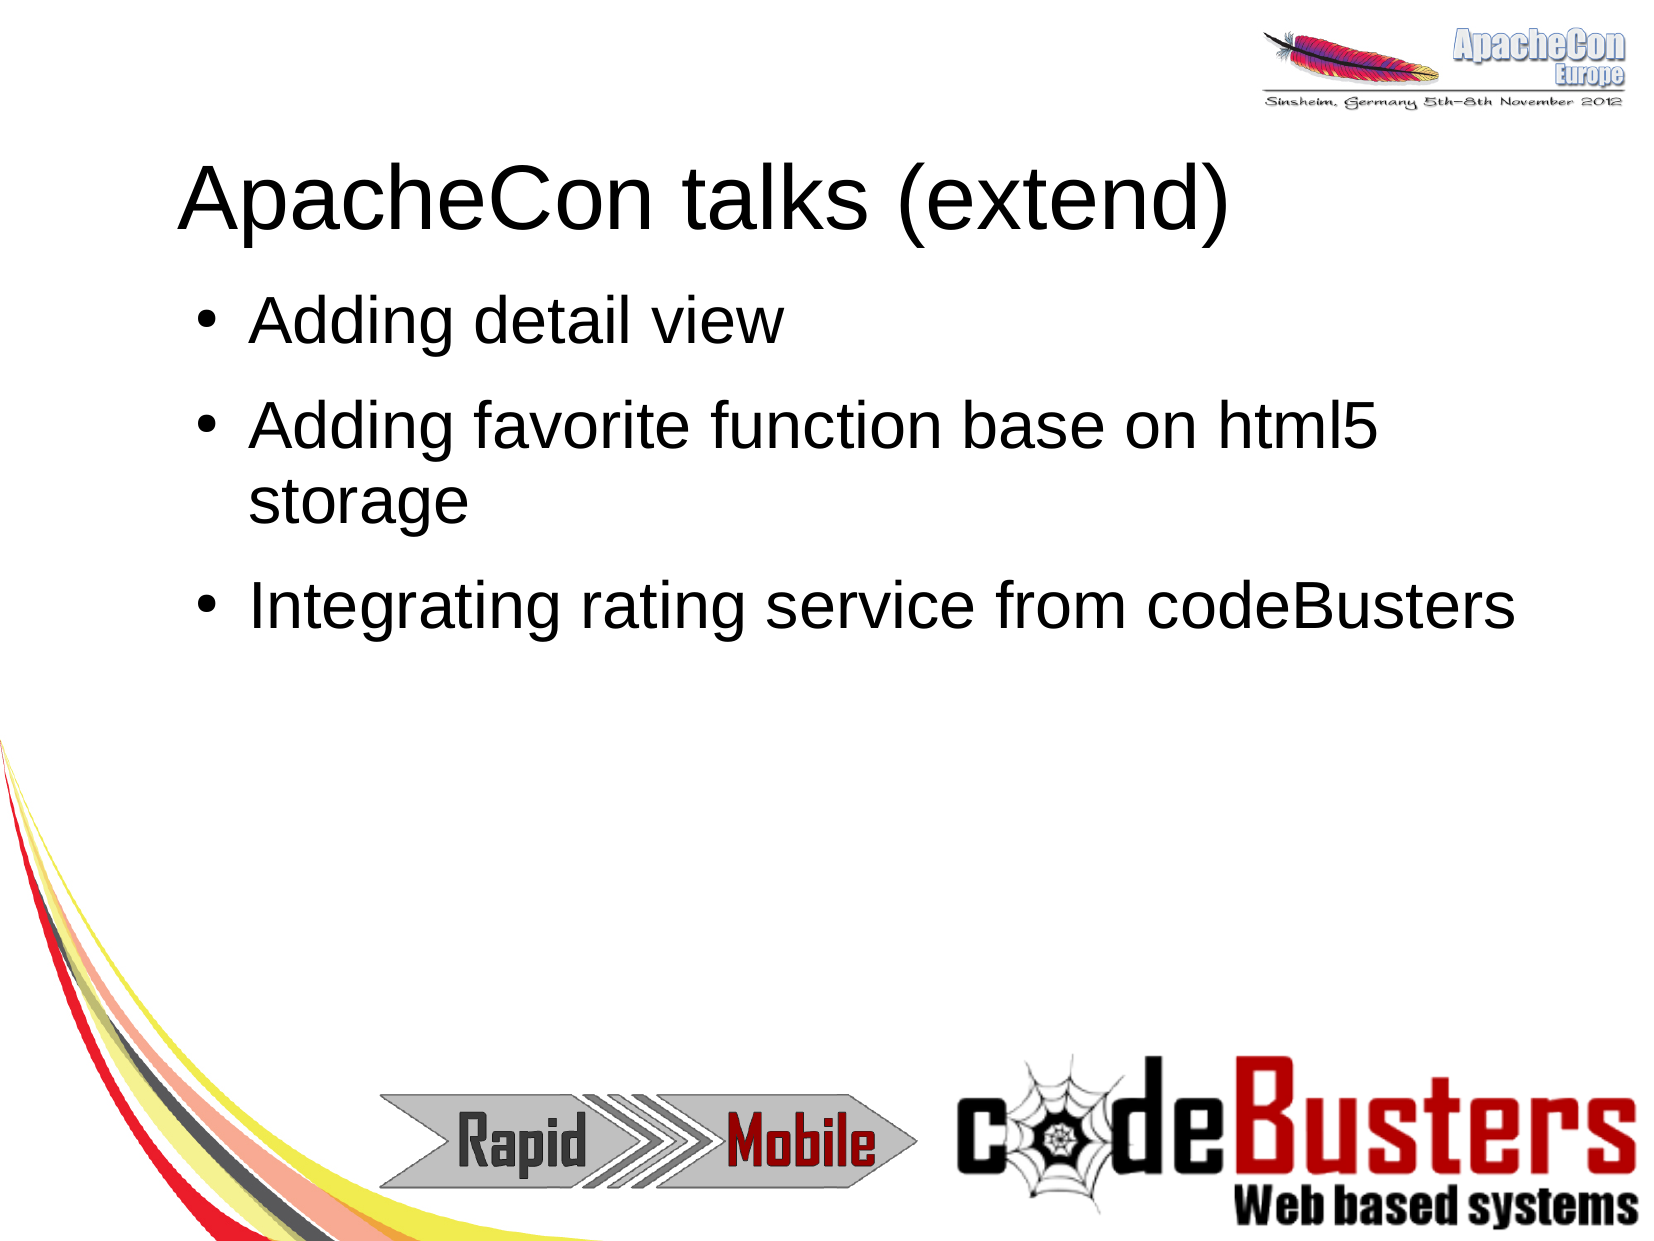

# ApacheCon talks (extend)
Adding detail view
Adding favorite function base on html5 storage
Integrating rating service from codeBusters